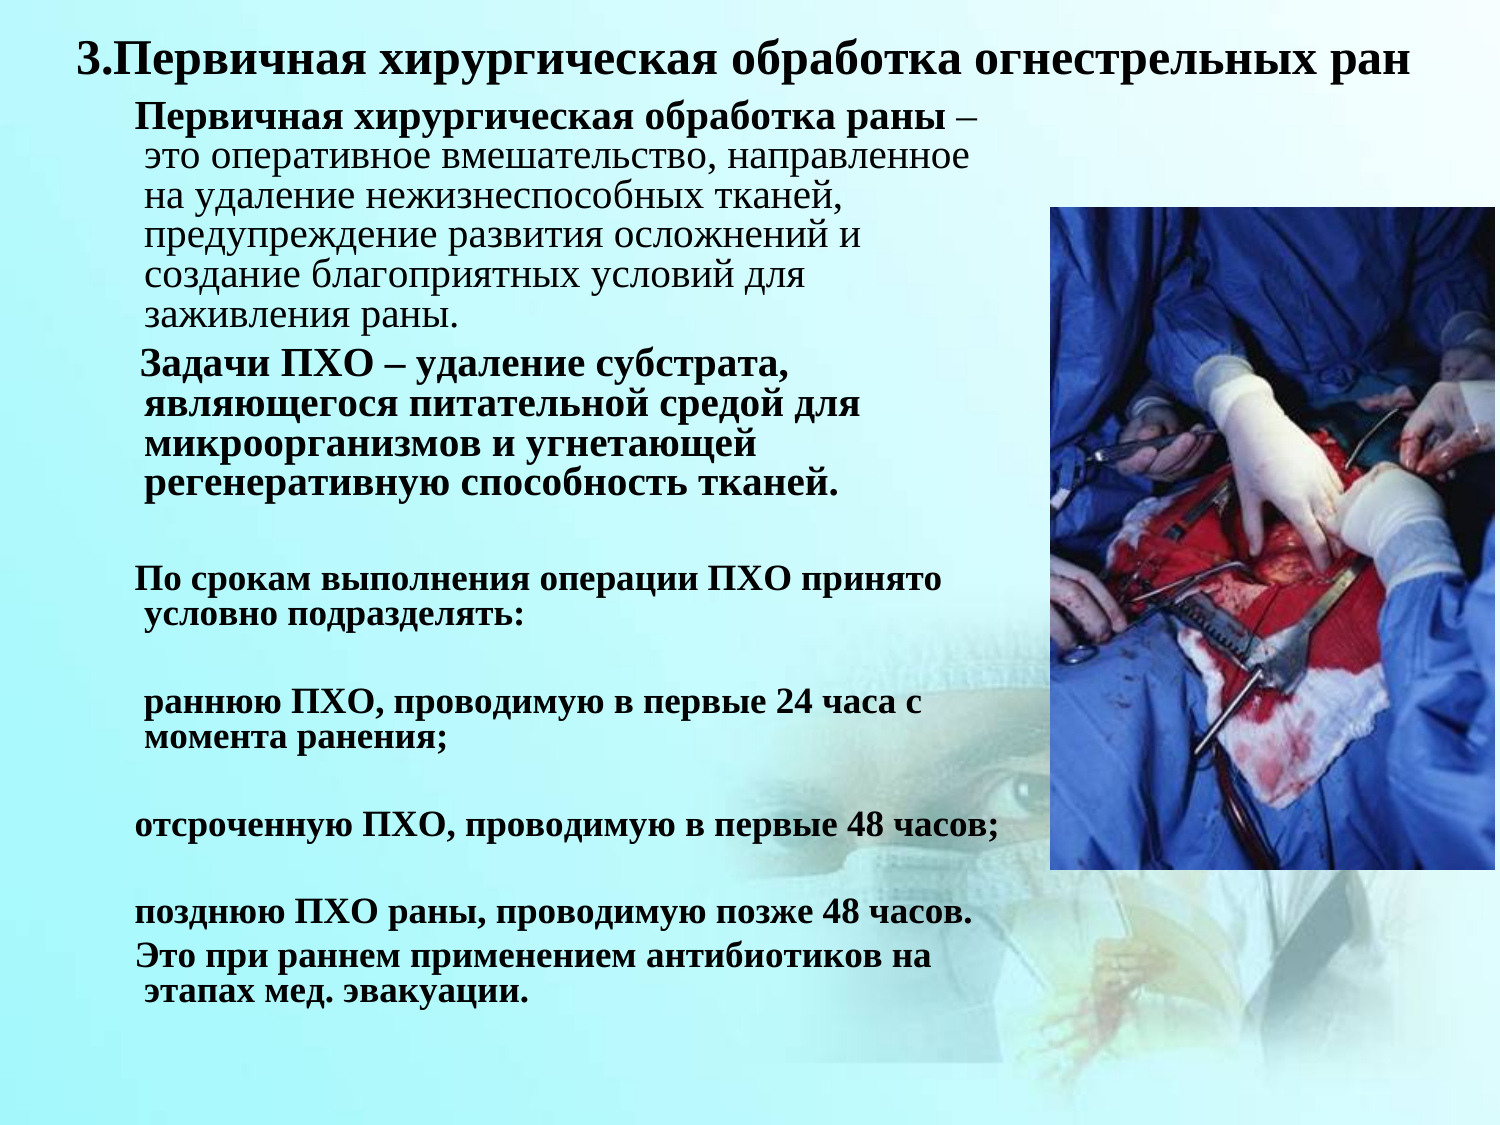

# 3.Первичная хирургическая обработка огнестрельных ран
 Первичная хирургическая обработка раны – это оперативное вмешательство, направленное на удаление нежизнеспособных тканей, предупреждение развития осложнений и создание благоприятных условий для заживления раны.
 Задачи ПХО – удаление субстрата, являющегося питательной средой для микроорганизмов и угнетающей регенеративную способность тканей.
 По срокам выполнения операции ПХО принято условно подразделять:
 раннюю ПХО, проводимую в первые 24 часа с момента ранения;
 отсроченную ПХО, проводимую в первые 48 часов;
 позднюю ПХО раны, проводимую позже 48 часов.
 Это при раннем применением антибиотиков на этапах мед. эвакуации.